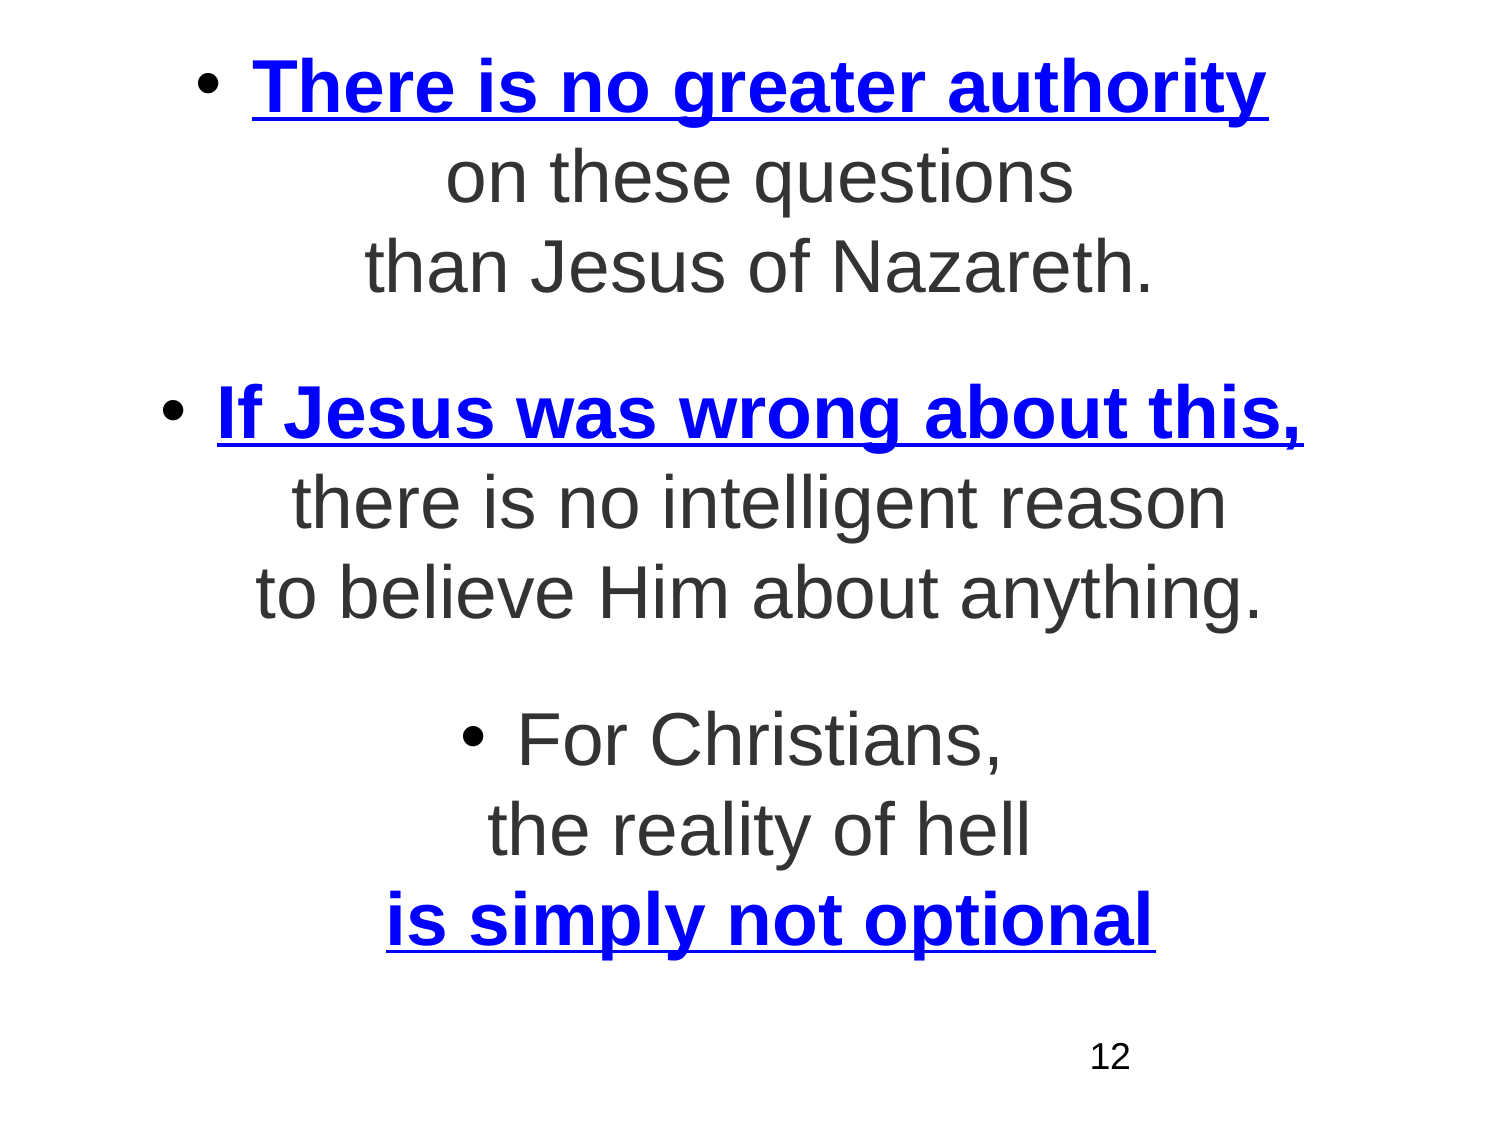

# There is no greater authority on these questions than Jesus of Nazareth.
If Jesus was wrong about this,
there is no intelligent reason
to believe Him about anything.
For Christians,
the reality of hell
is simply not optional
12